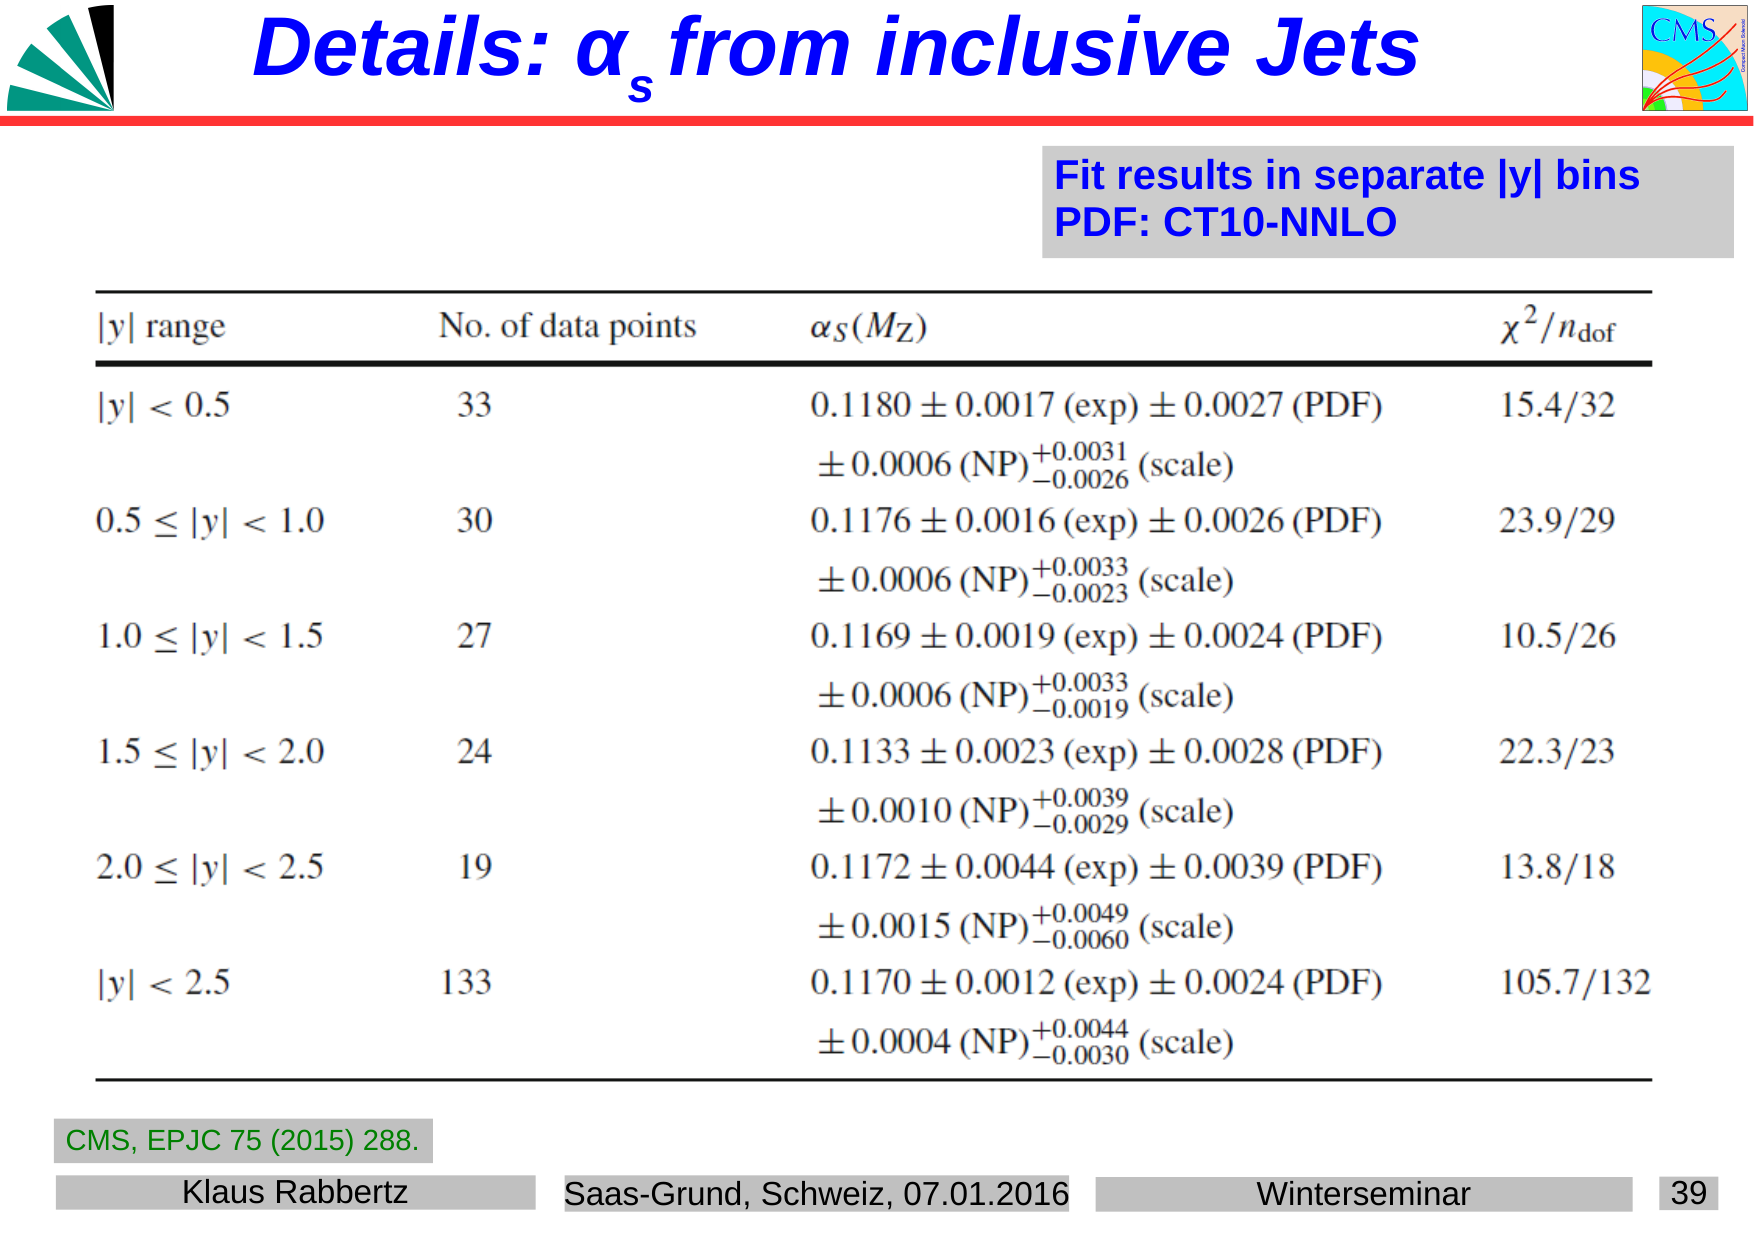

# Details: αs from inclusive Jets
Fit results in separate |y| bins
PDF: CT10-NNLO
CMS, EPJC 75 (2015) 288.